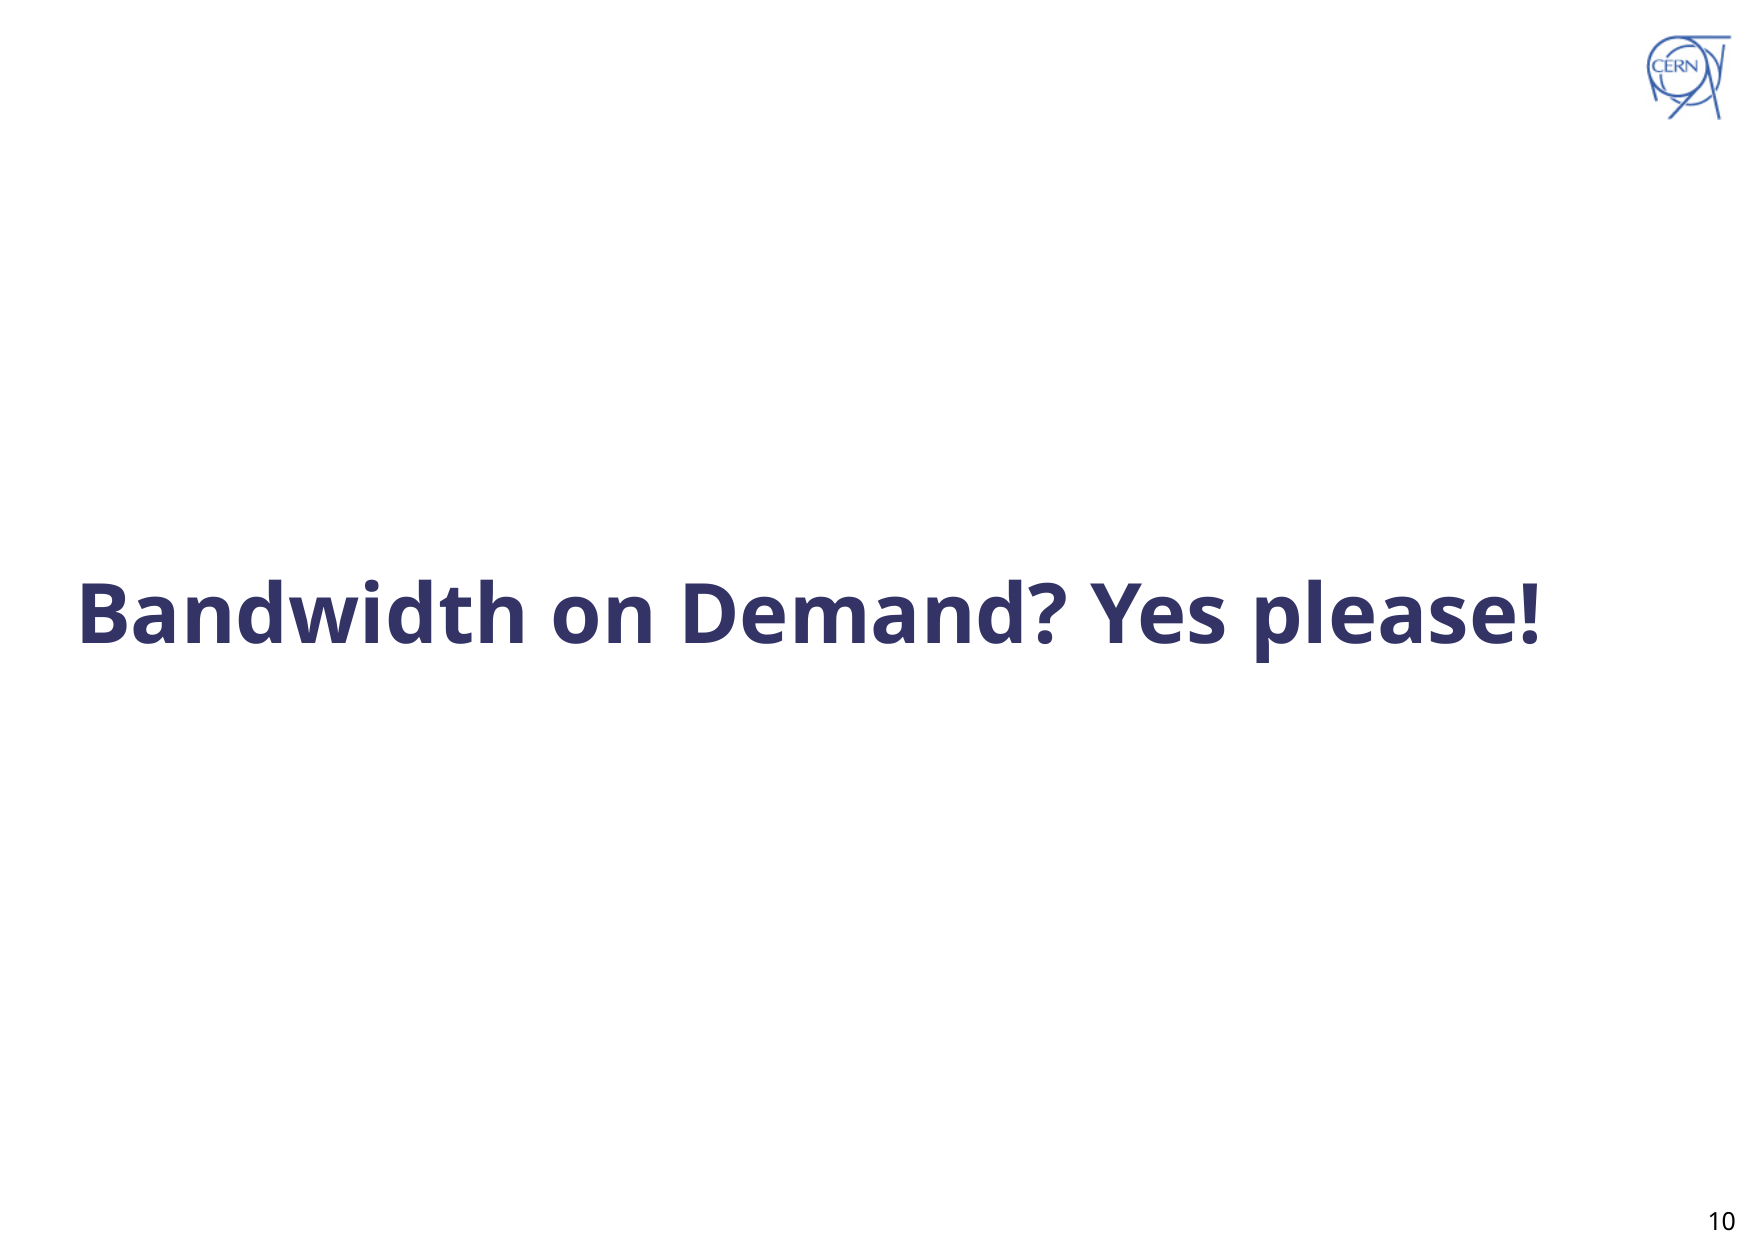

# Bandwidth on Demand? Yes please!
10